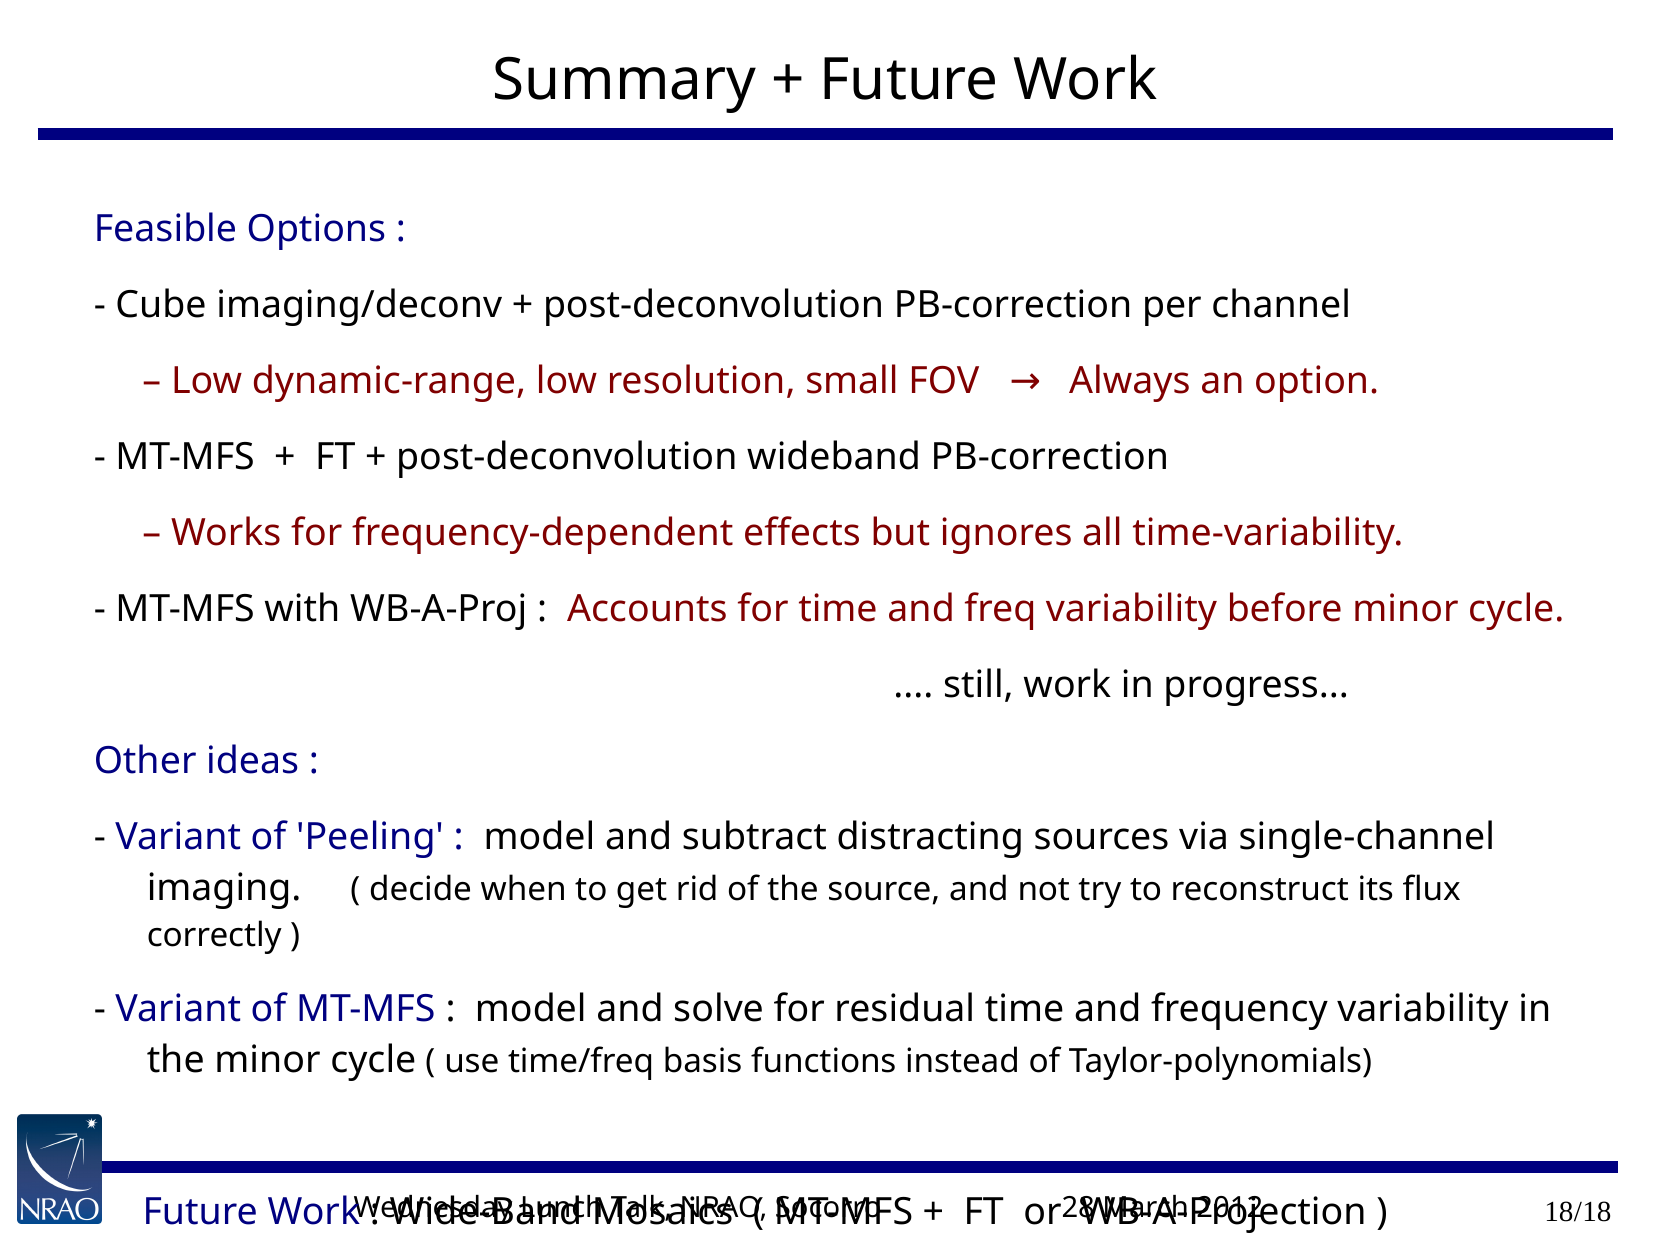

# Summary + Future Work
Feasible Options :
- Cube imaging/deconv + post-deconvolution PB-correction per channel
 – Low dynamic-range, low resolution, small FOV → Always an option.
- MT-MFS + FT + post-deconvolution wideband PB-correction
 – Works for frequency-dependent effects but ignores all time-variability.
- MT-MFS with WB-A-Proj : Accounts for time and freq variability before minor cycle.
 .... still, work in progress...
Other ideas :
- Variant of 'Peeling' : model and subtract distracting sources via single-channel imaging. ( decide when to get rid of the source, and not try to reconstruct its flux correctly )
- Variant of MT-MFS : model and solve for residual time and frequency variability in the minor cycle ( use time/freq basis functions instead of Taylor-polynomials)
 Future Work : Wide-Band Mosaics ( MT-MFS + FT or WB-A-Projection )
18